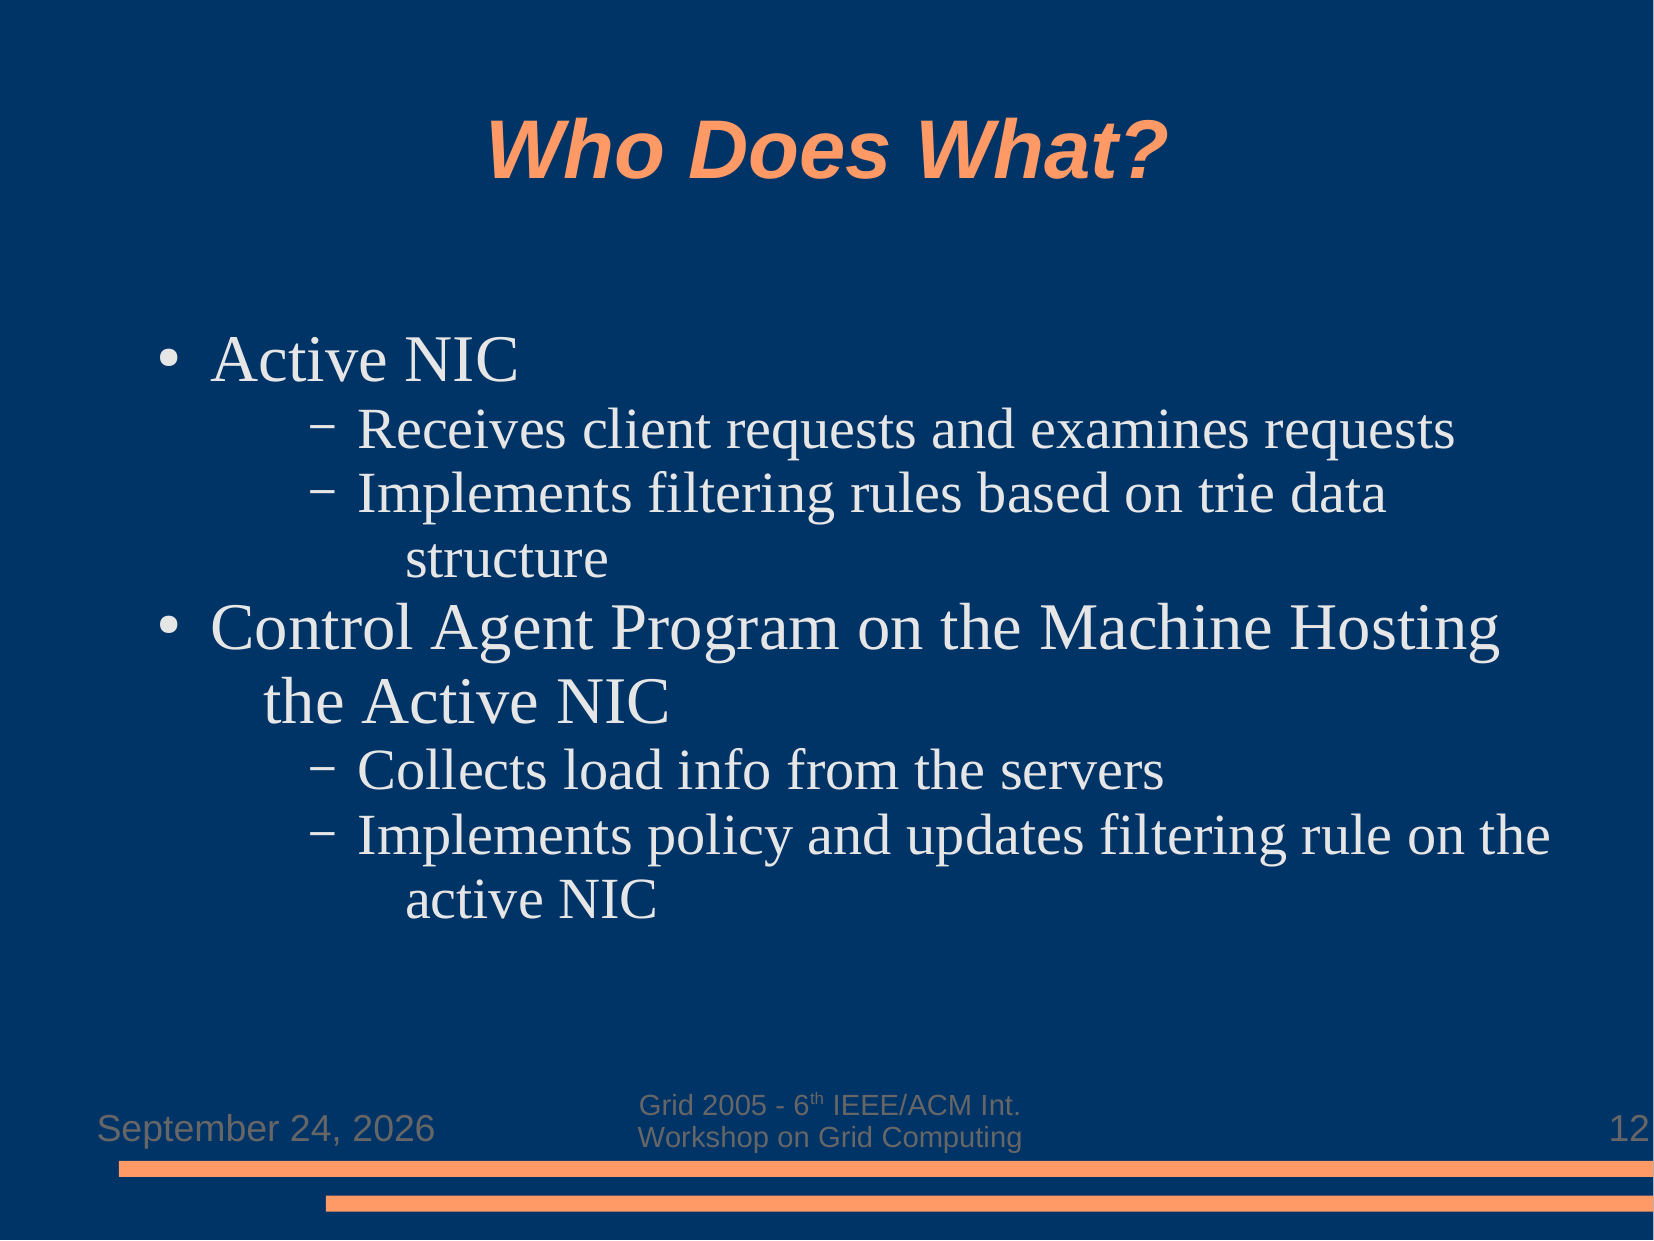

# Who Does What?
Active NIC
Receives client requests and examines requests
Implements filtering rules based on trie data structure
Control Agent Program on the Machine Hosting the Active NIC
Collects load info from the servers
Implements policy and updates filtering rule on the active NIC